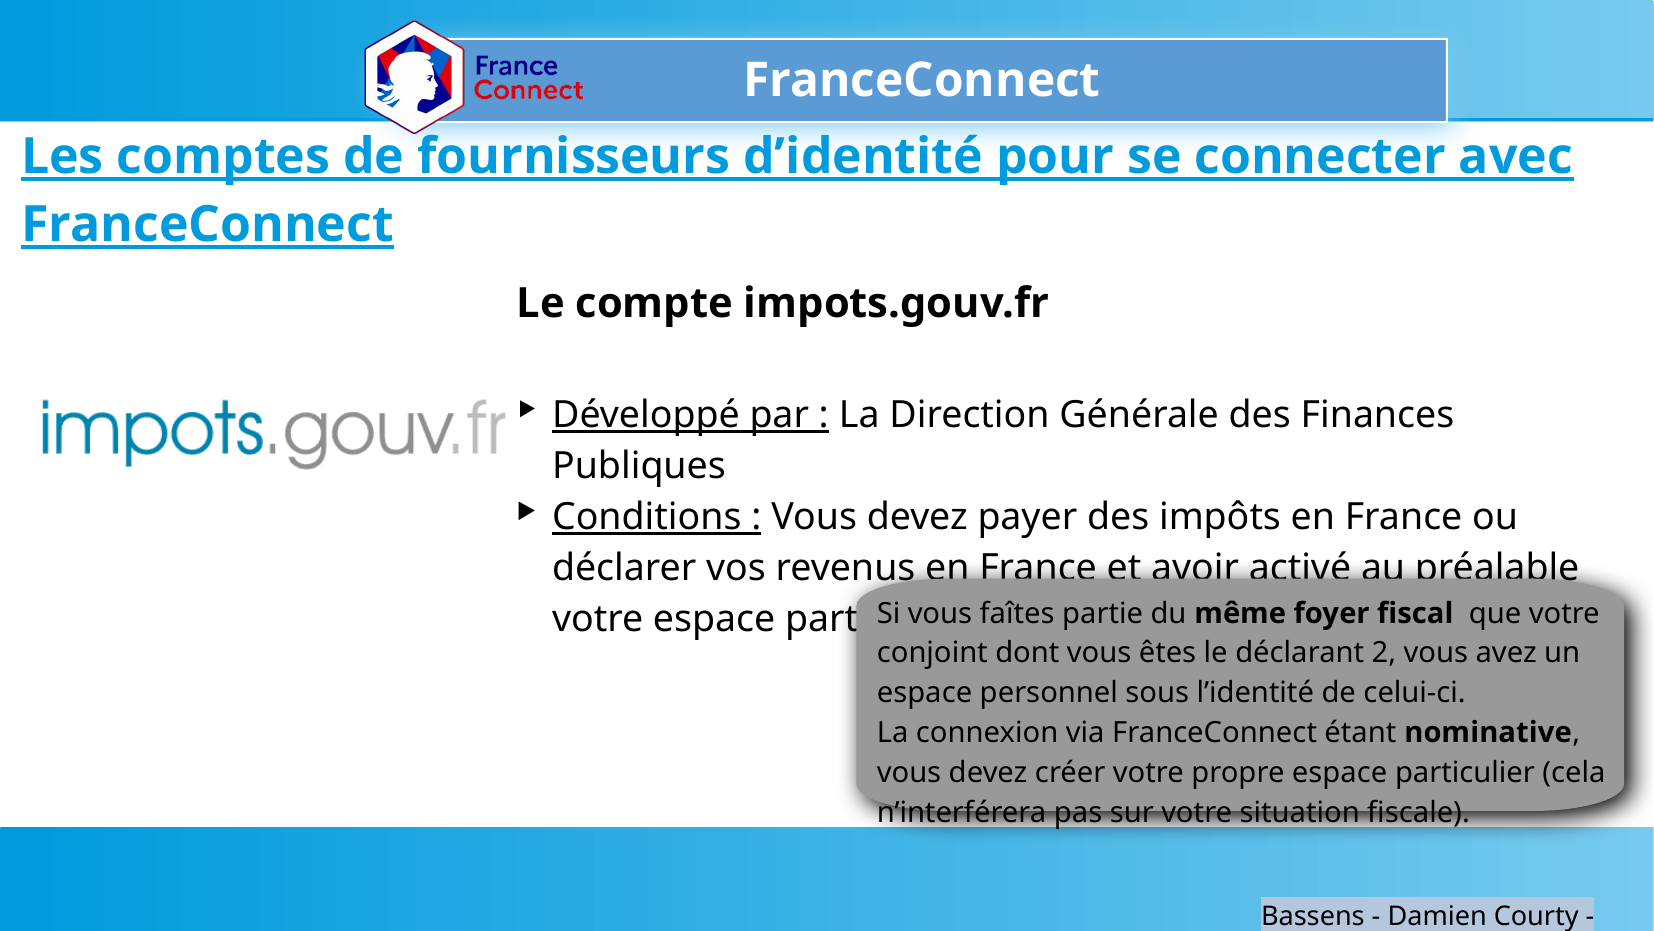

FranceConnect
Les comptes de fournisseurs d’identité pour se connecter avec FranceConnect
Le compte impots.gouv.fr
Développé par : La Direction Générale des Finances Publiques
Conditions : Vous devez payer des impôts en France ou déclarer vos revenus en France et avoir activé au préalable votre espace particulier.
Si vous faîtes partie du même foyer fiscal que votre conjoint dont vous êtes le déclarant 2, vous avez un espace personnel sous l’identité de celui-ci.
La connexion via FranceConnect étant nominative, vous devez créer votre propre espace particulier (cela n’interférera pas sur votre situation fiscale).
Bassens - Damien Courty - 2024